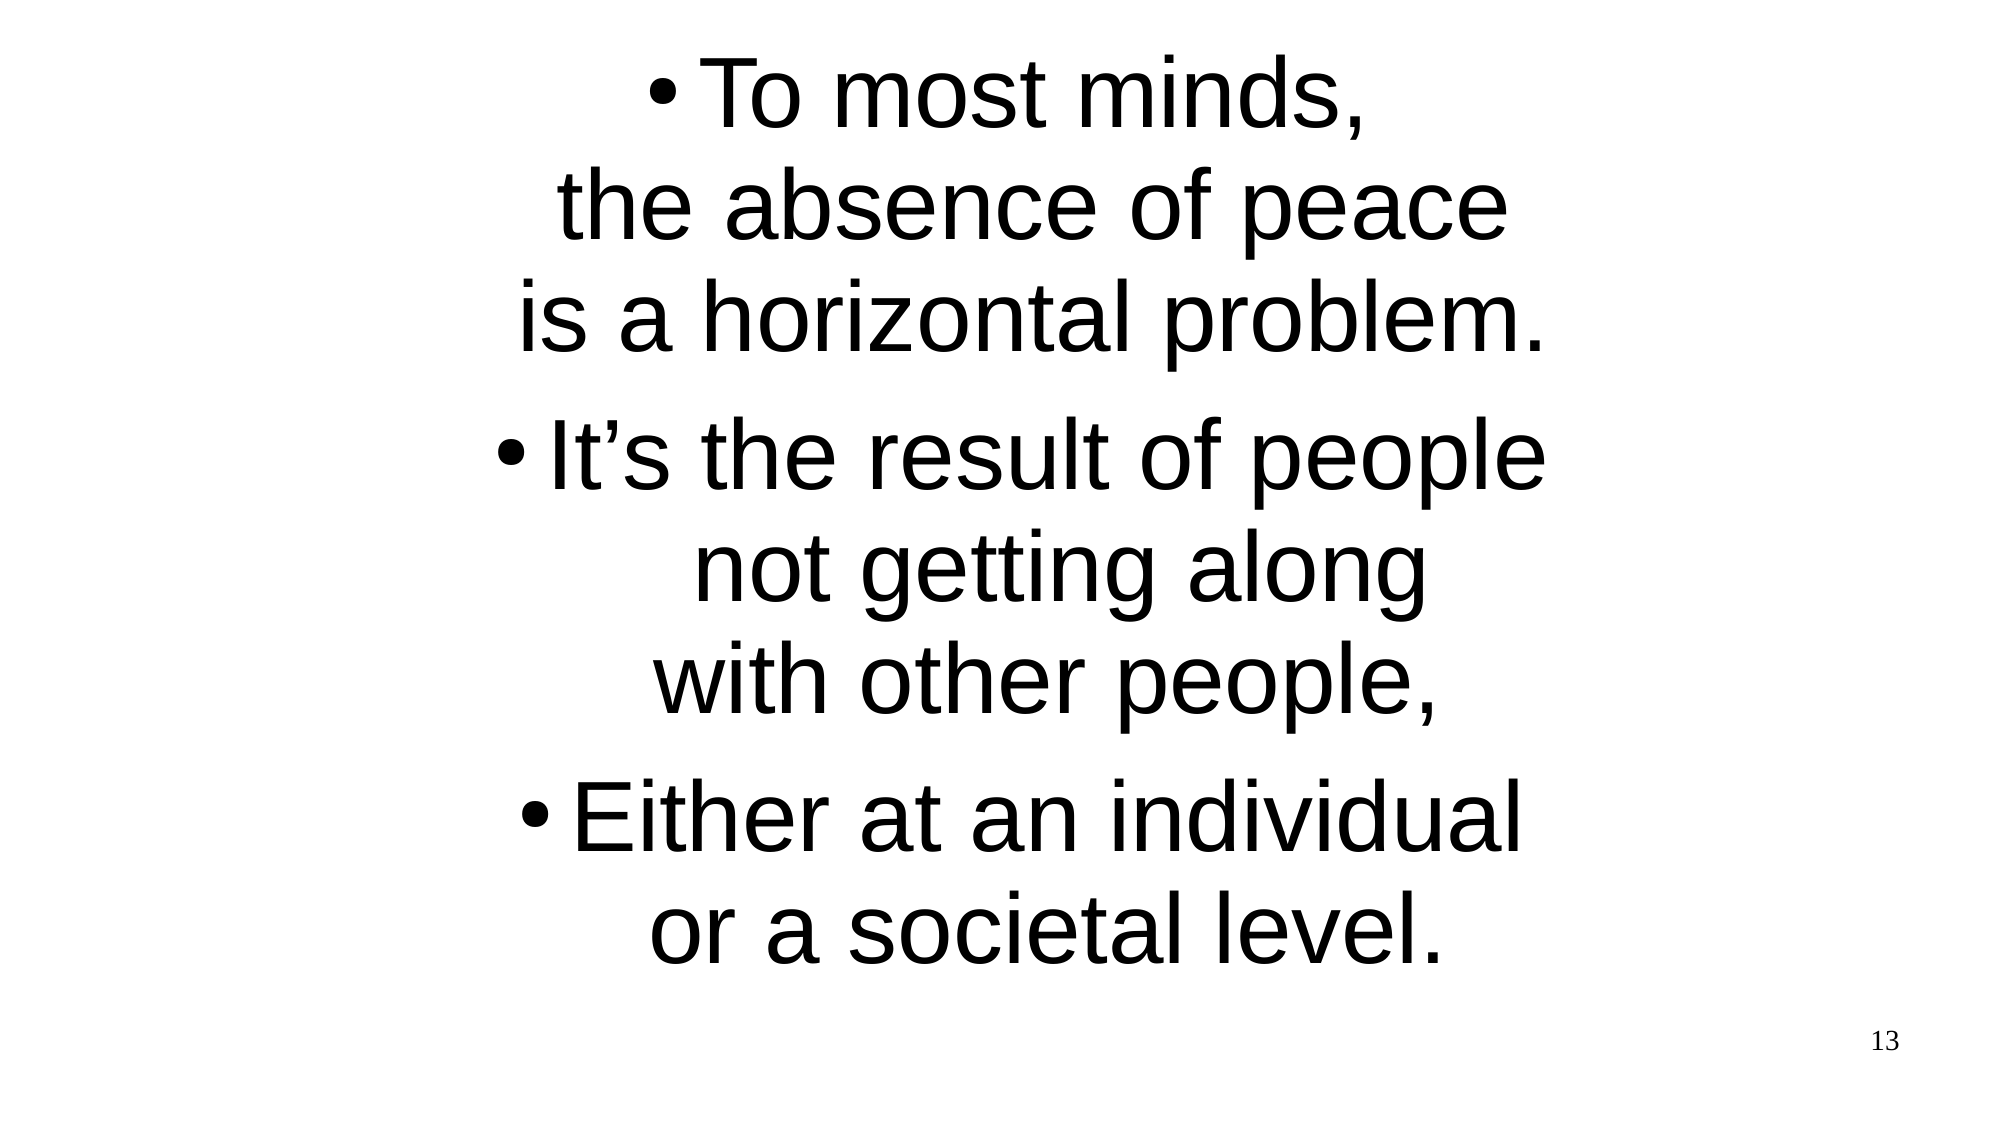

# To most minds, the absence of peace is a horizontal problem.
It’s the result of people
 not getting along
 with other people,
Either at an individual
 or a societal level.
13